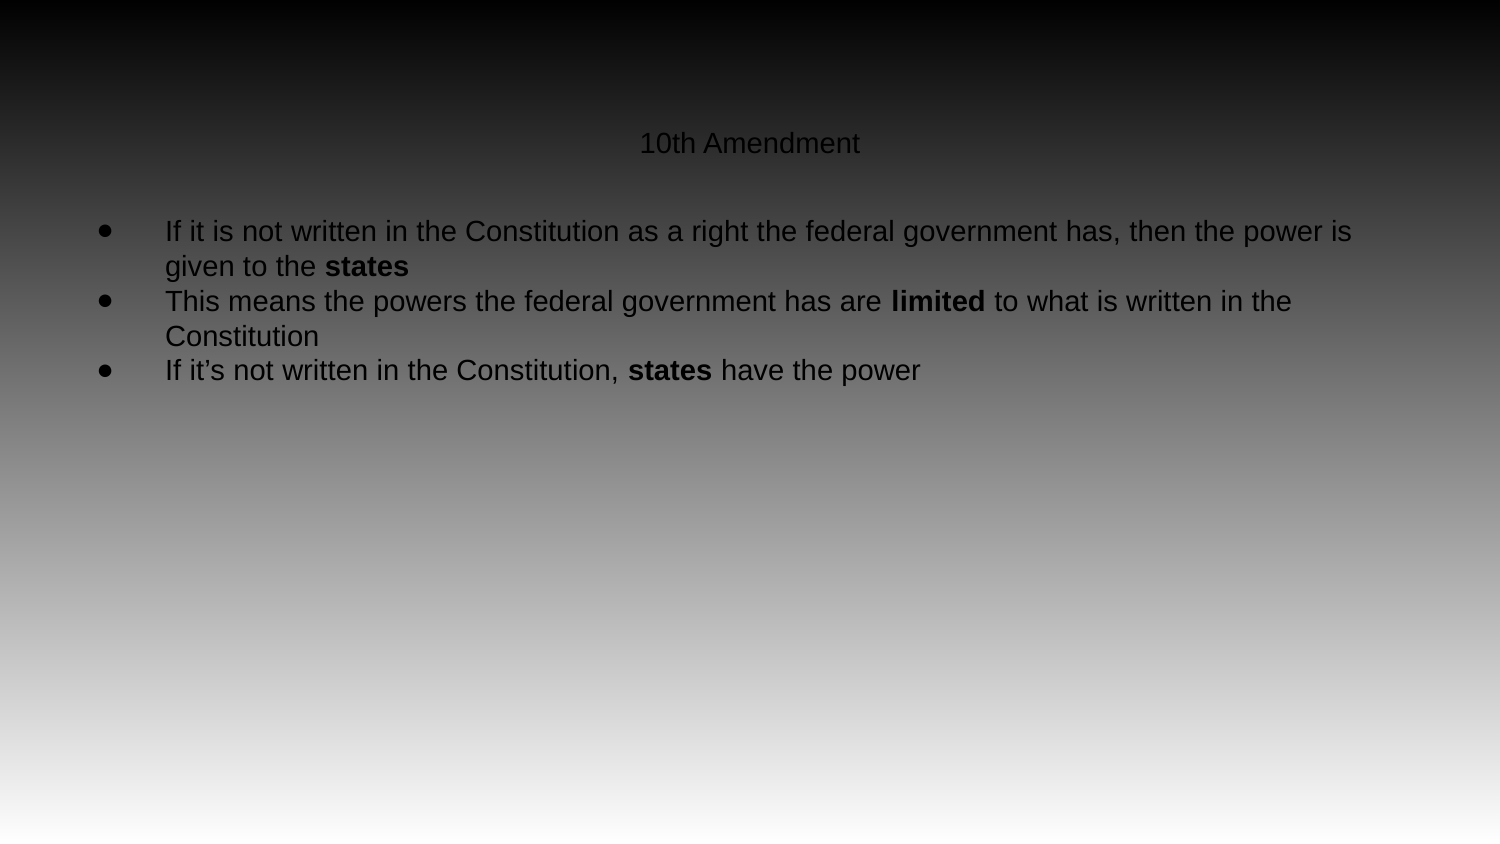

# 10th Amendment
If it is not written in the Constitution as a right the federal government has, then the power is given to the states
This means the powers the federal government has are limited to what is written in the Constitution
If it’s not written in the Constitution, states have the power